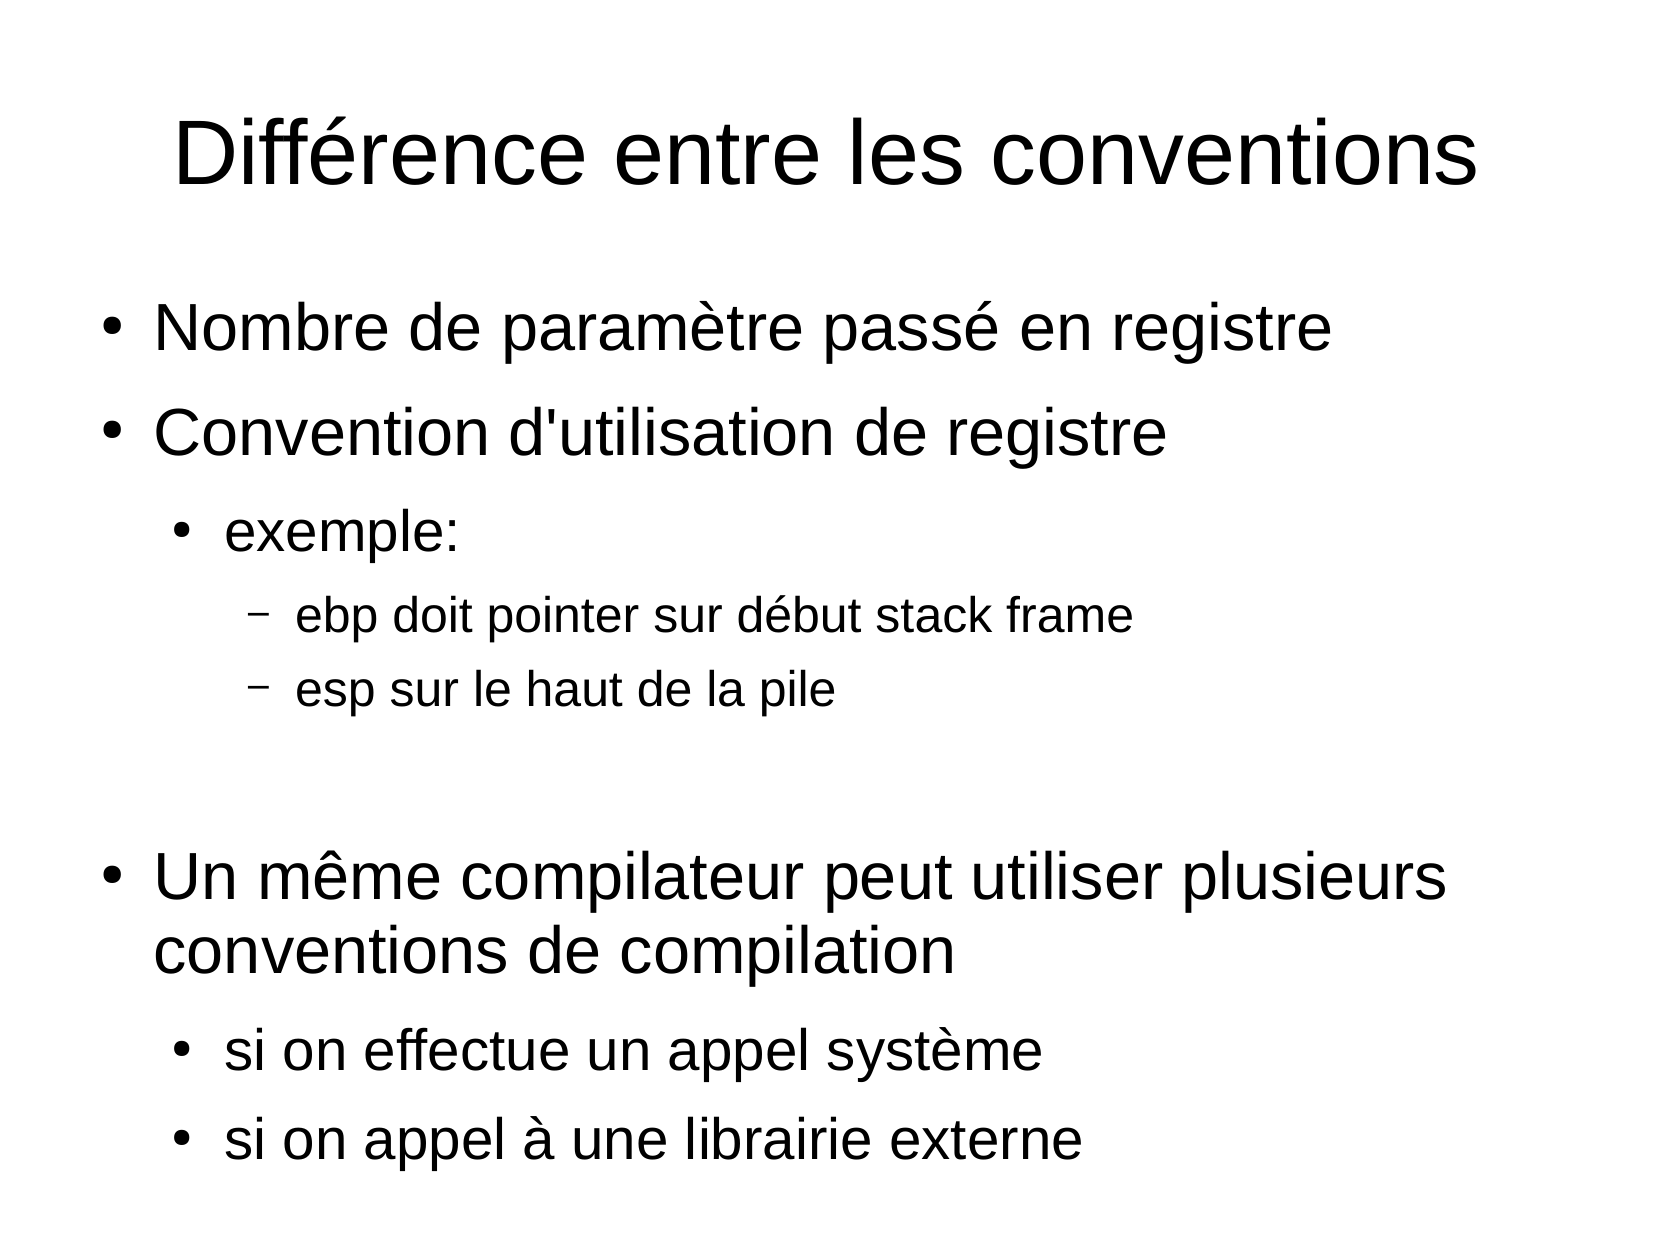

# Différence entre les conventions
Nombre de paramètre passé en registre
Convention d'utilisation de registre
exemple:
ebp doit pointer sur début stack frame
esp sur le haut de la pile
Un même compilateur peut utiliser plusieurs conventions de compilation
si on effectue un appel système
si on appel à une librairie externe